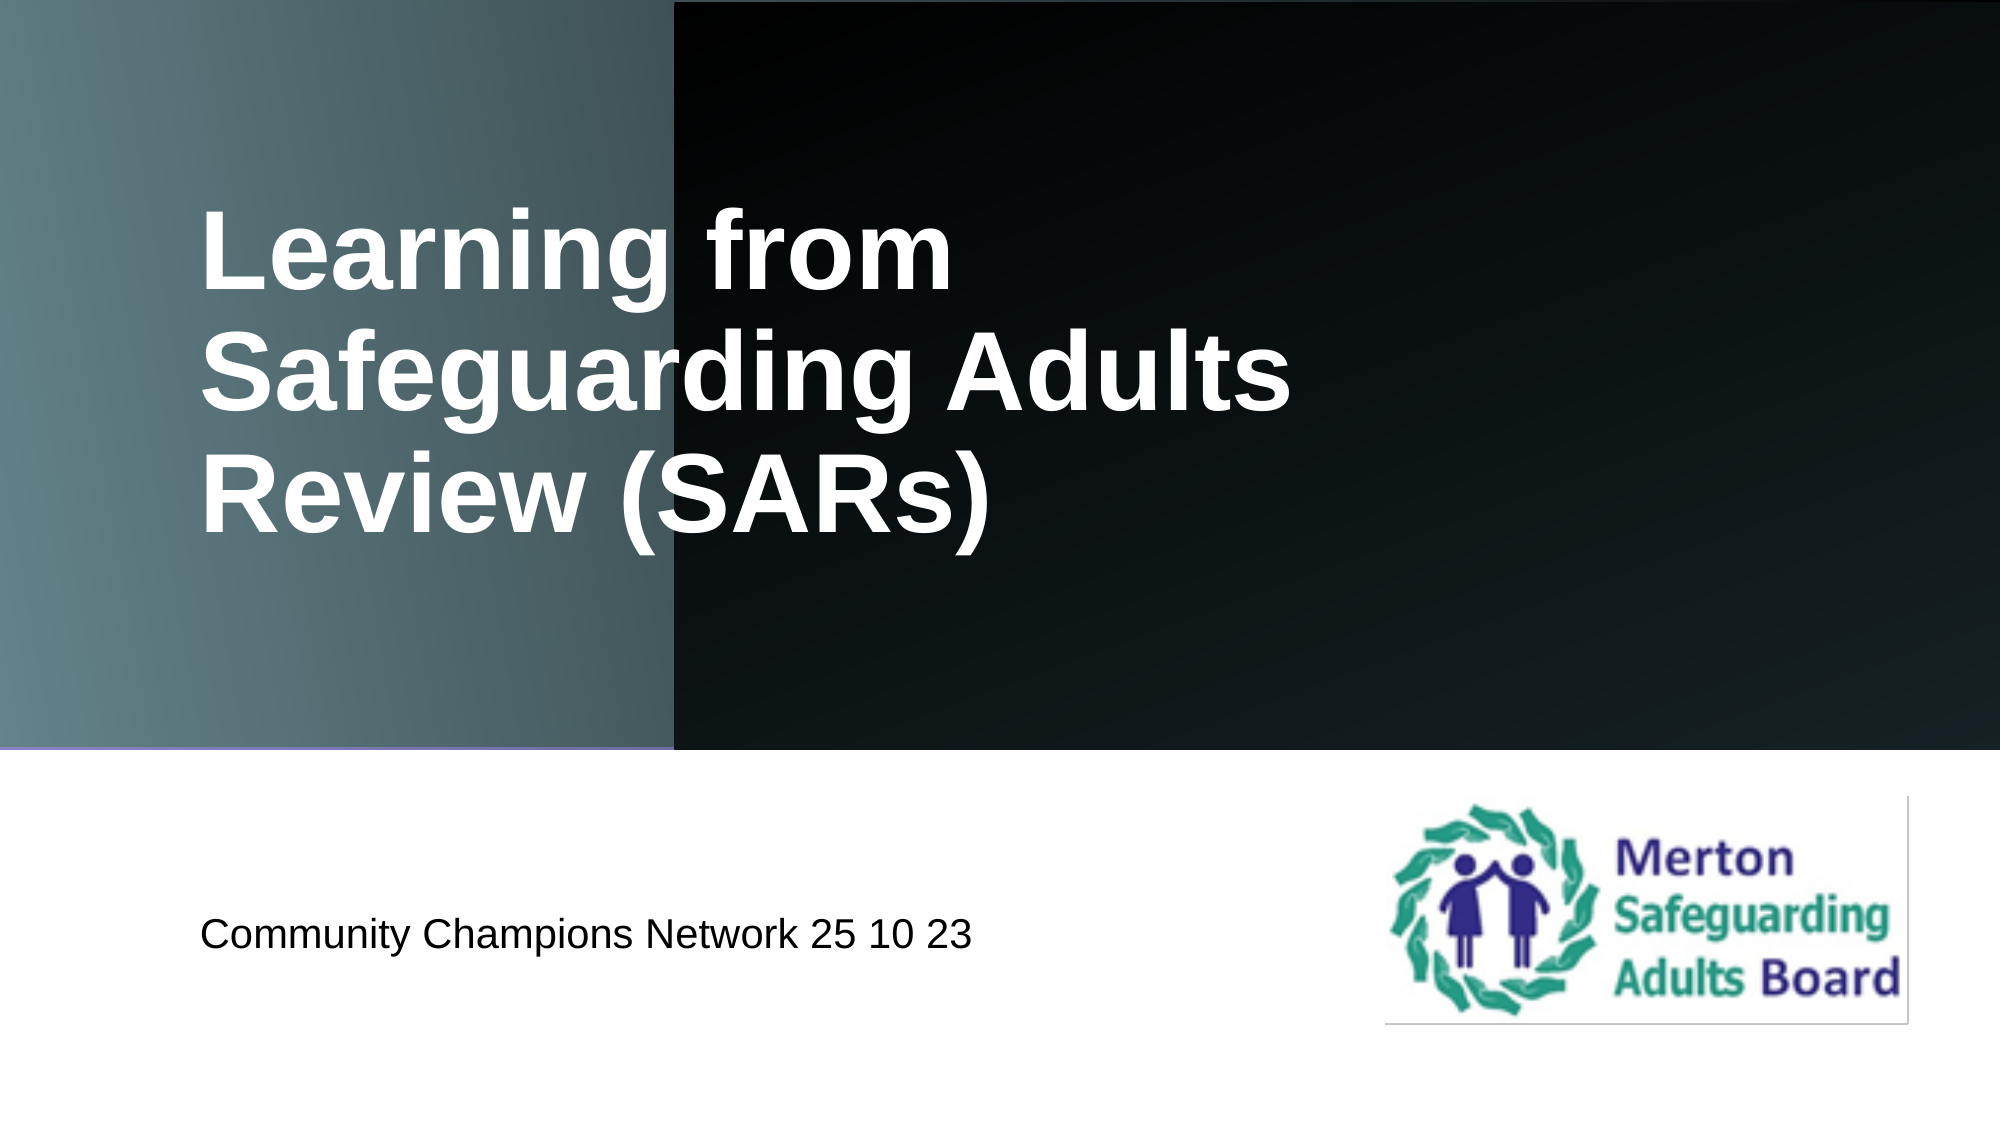

# Learning from Safeguarding Adults Review (SARs)
Community Champions Network 25 10 23